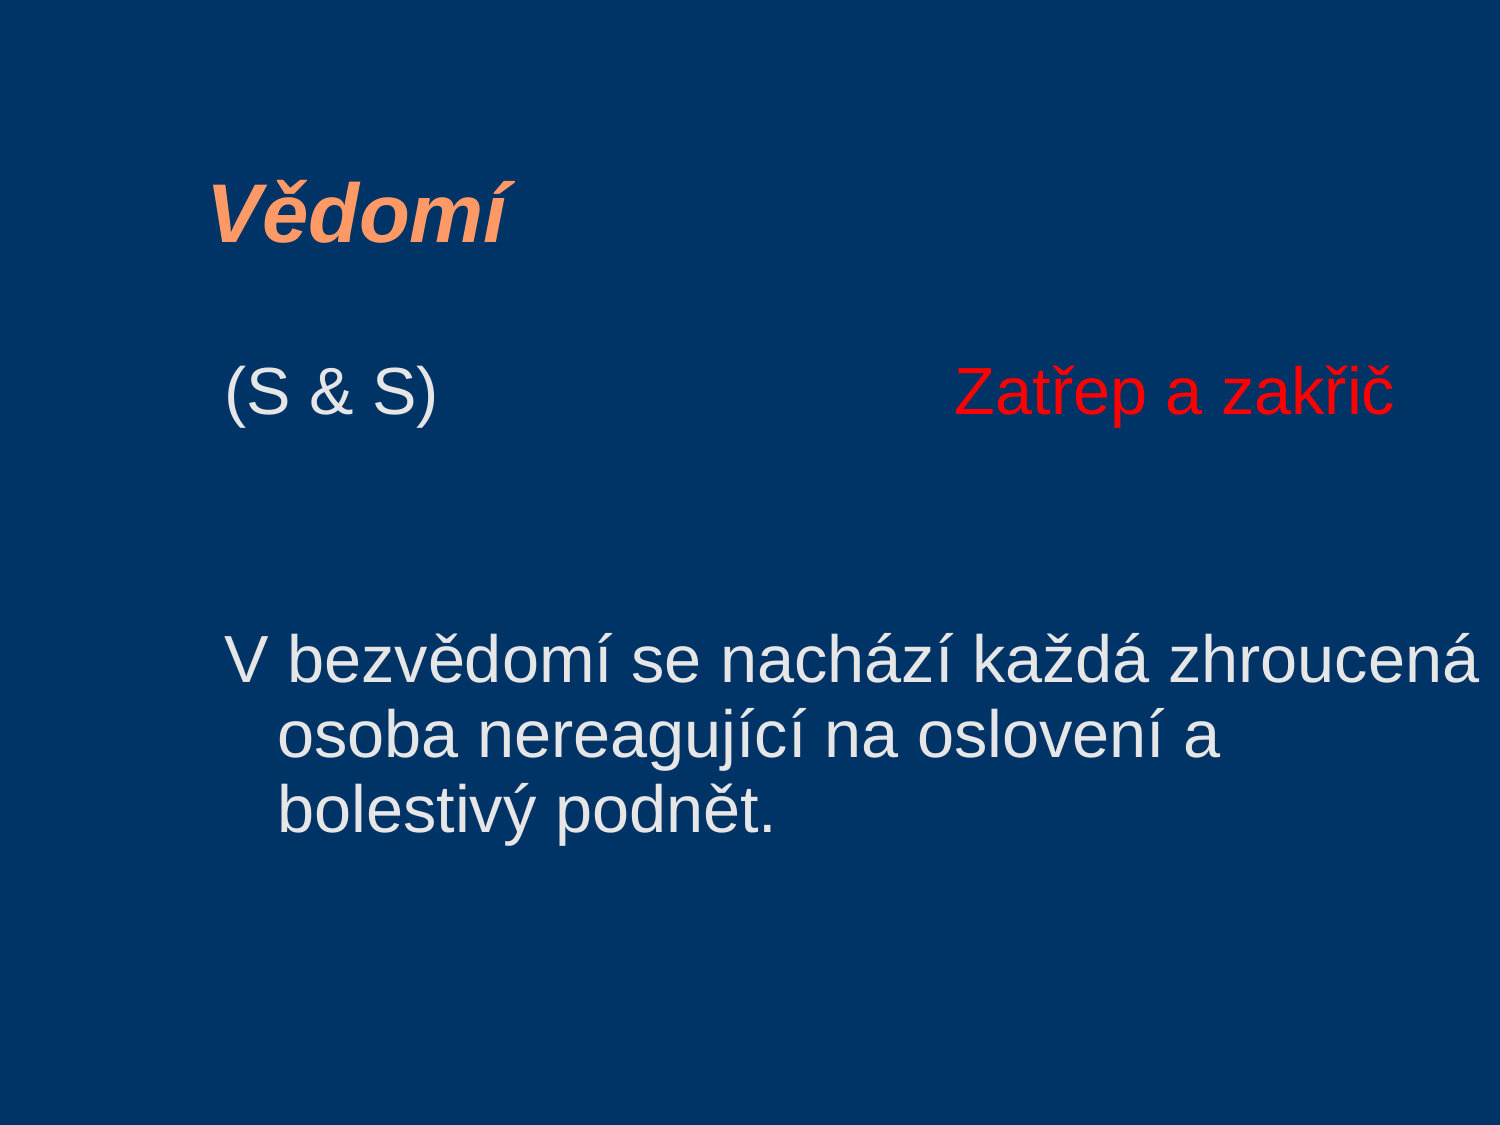

# Vědomí
(S & S)				Zatřep a zakřič
V bezvědomí se nachází každá zhroucená osoba nereagující na oslovení a bolestivý podnět.